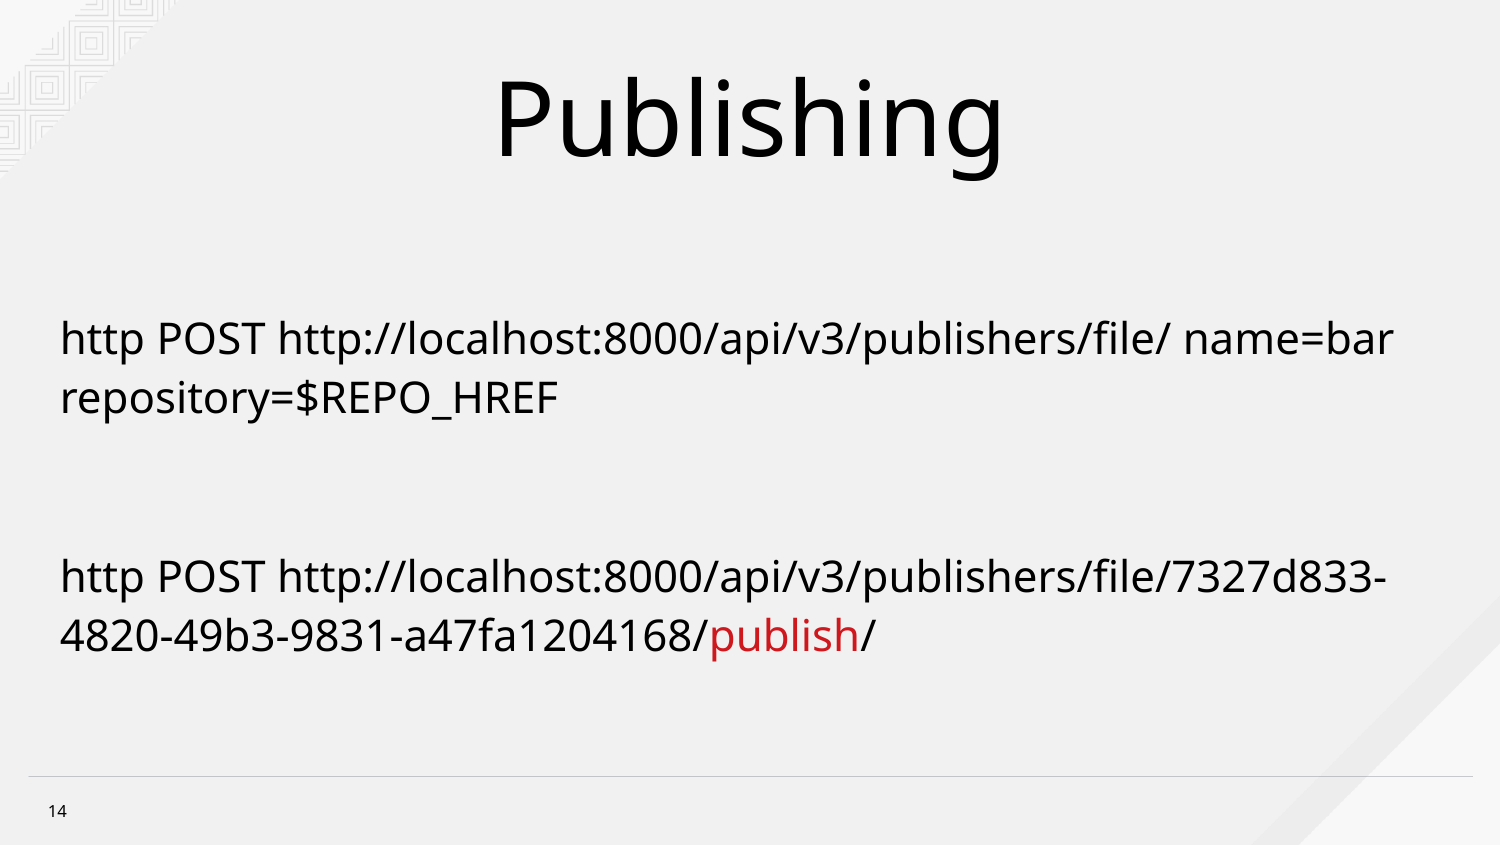

Publishing
http POST http://localhost:8000/api/v3/publishers/file/ name=bar repository=$REPO_HREF
http POST http://localhost:8000/api/v3/publishers/file/7327d833-4820-49b3-9831-a47fa1204168/publish/
14